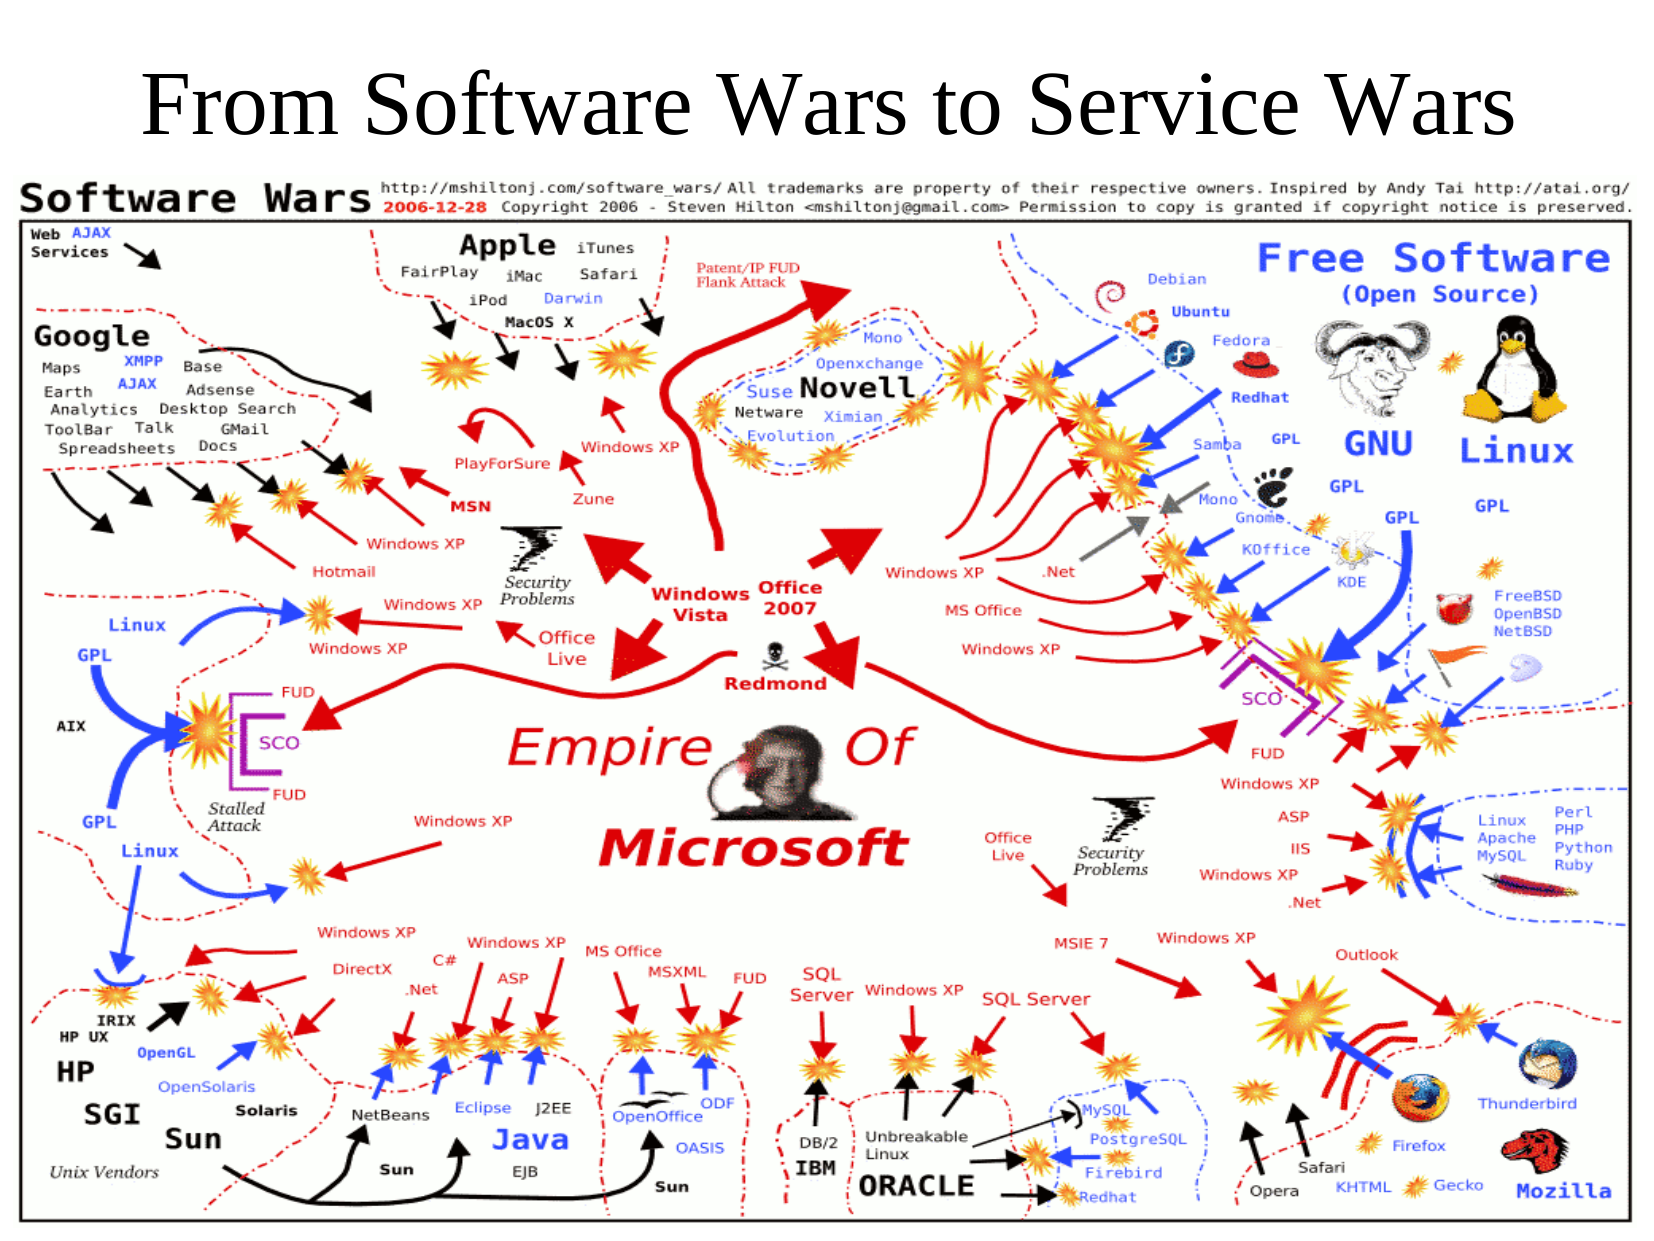

# From Software Wars to Service Wars